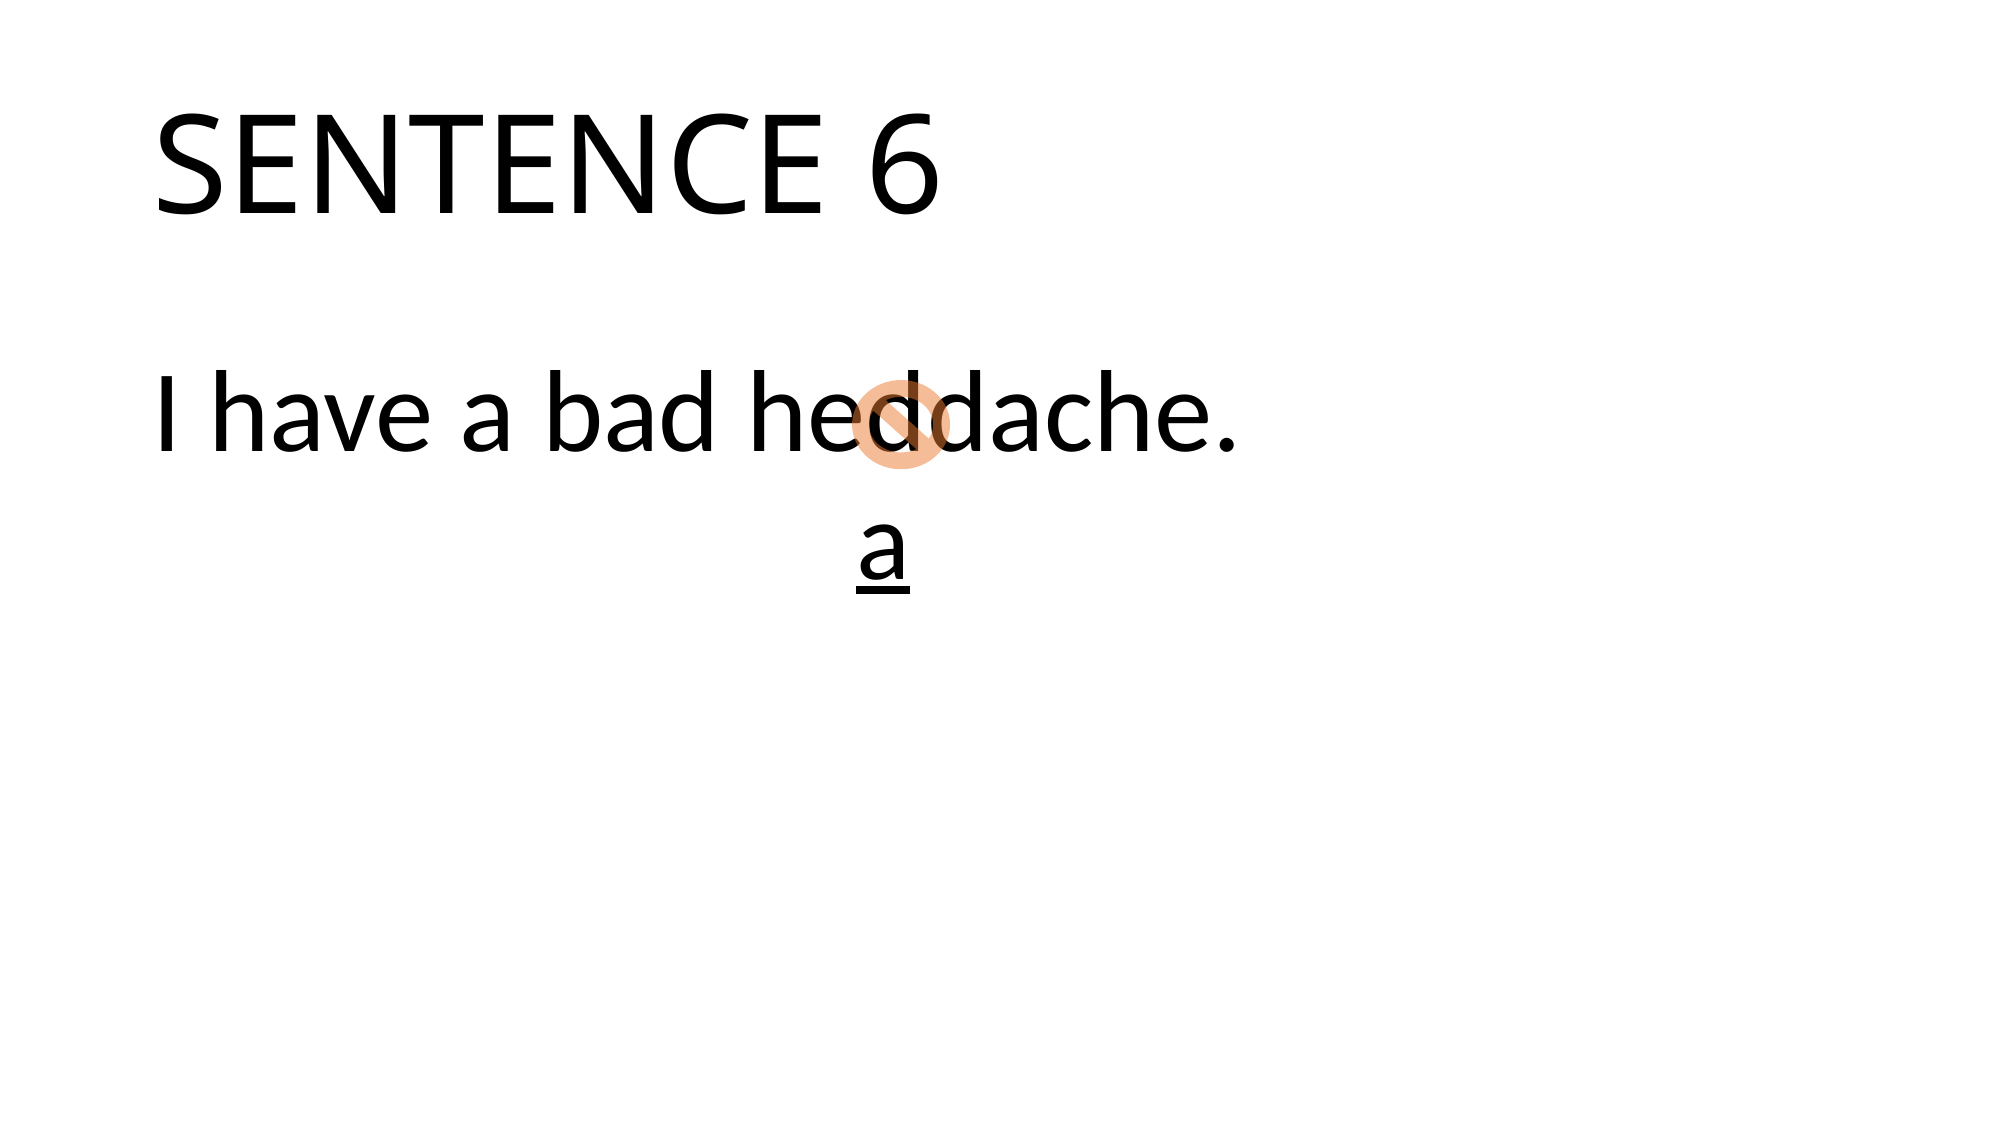

# SENTENCE 6
I have a bad heddache.
a